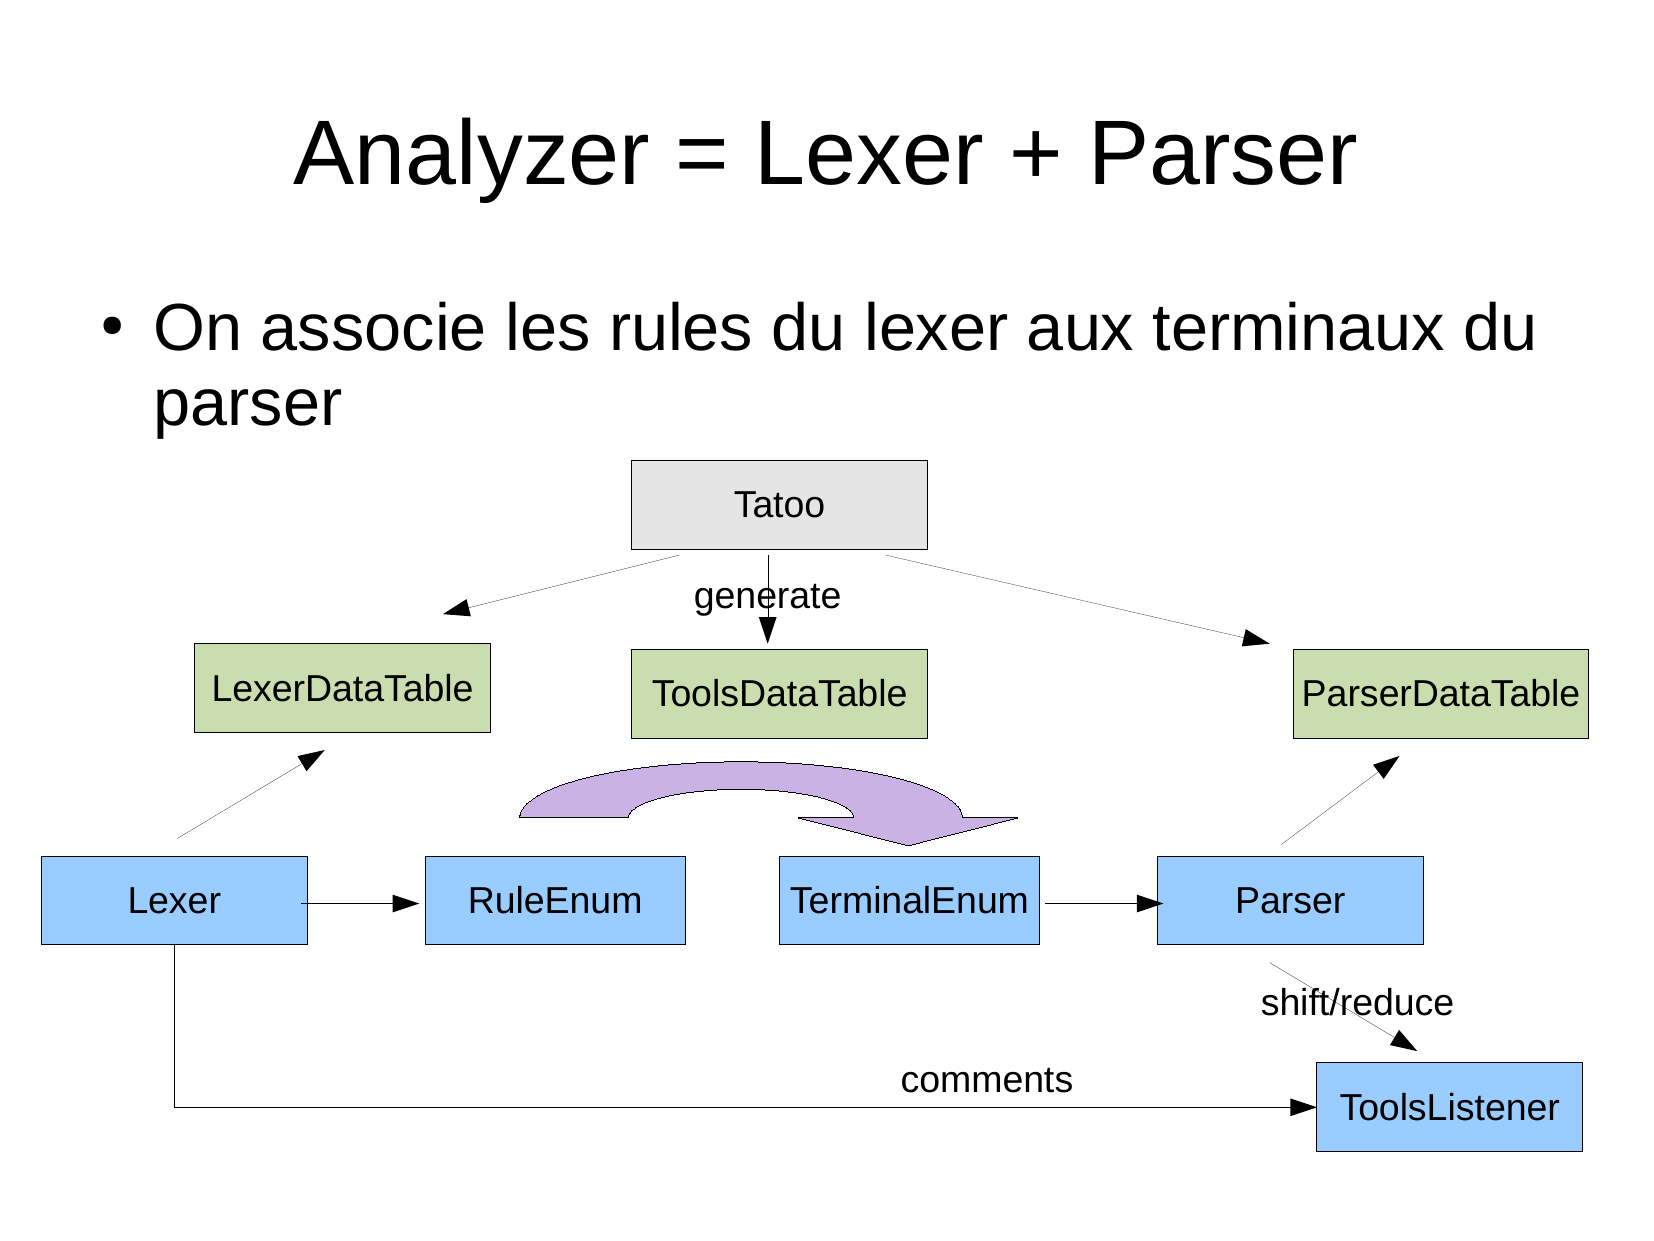

# Analyzer = Lexer + Parser
On associe les rules du lexer aux terminaux du parser
Tatoo
generate
LexerDataTable
ToolsDataTable
ParserDataTable
Lexer
RuleEnum
TerminalEnum
Parser
shift/reduce
comments
ToolsListener